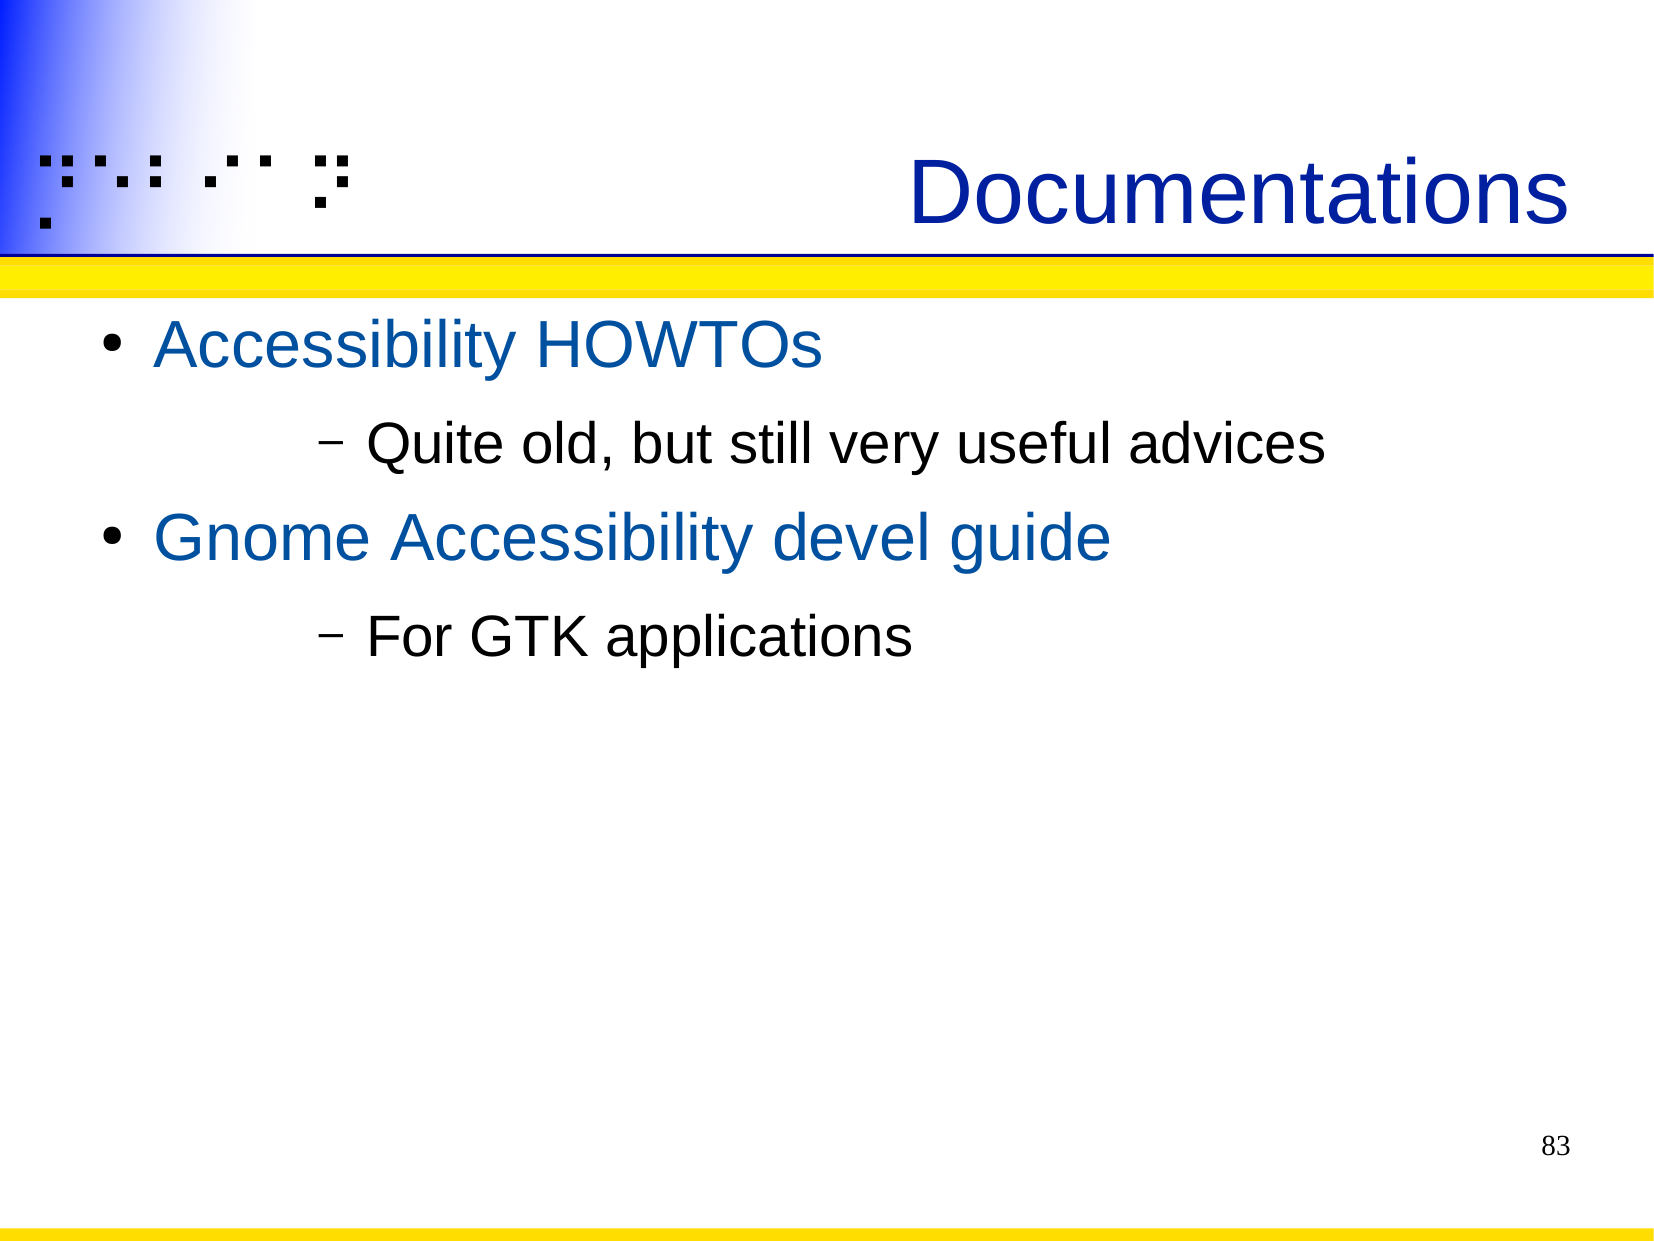

# Documentations
Accessibility HOWTOs
Quite old, but still very useful advices
Gnome Accessibility devel guide
For GTK applications
83